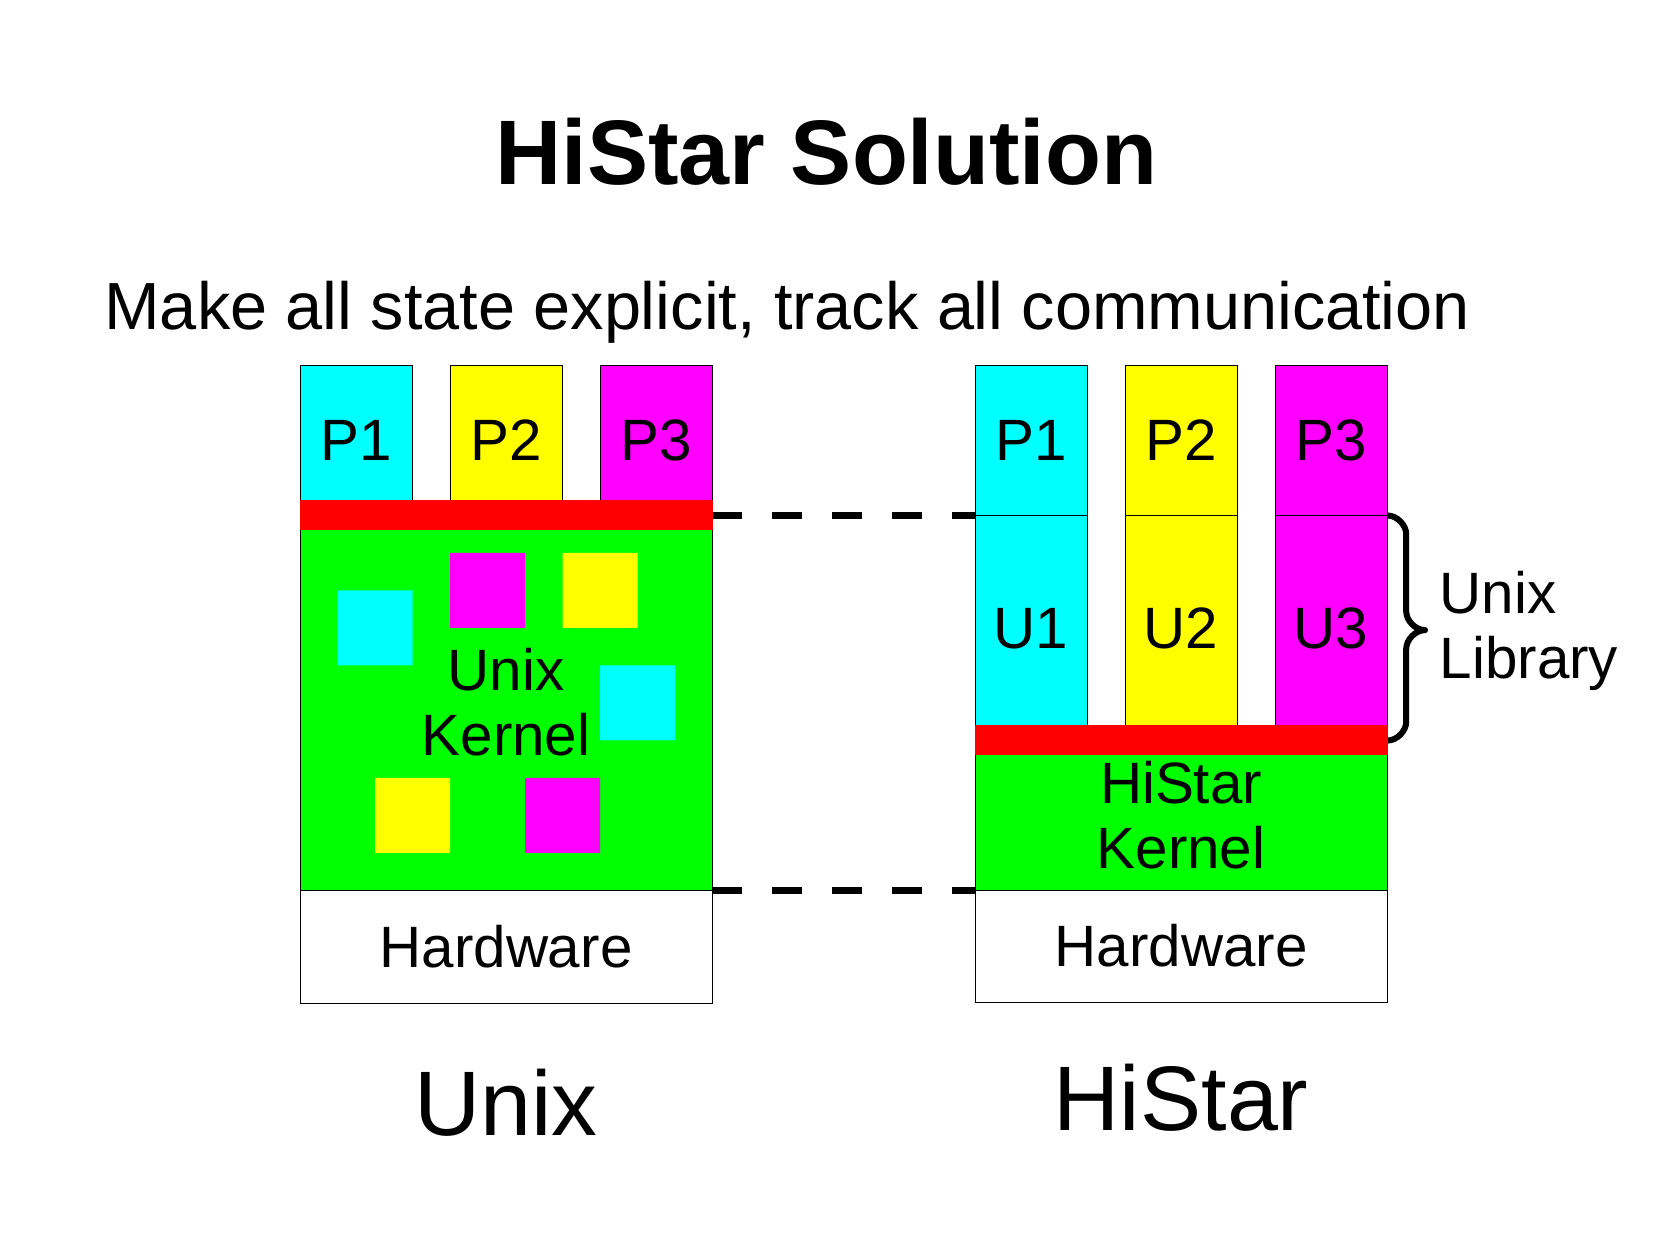

# HiStar Solution
Make all state explicit, track all communication
P1
P2
P3
P1
P2
P3
Unix
Kernel
U1
U2
U3
Unix
Library
HiStar
Kernel
Hardware
Hardware
HiStar
Unix